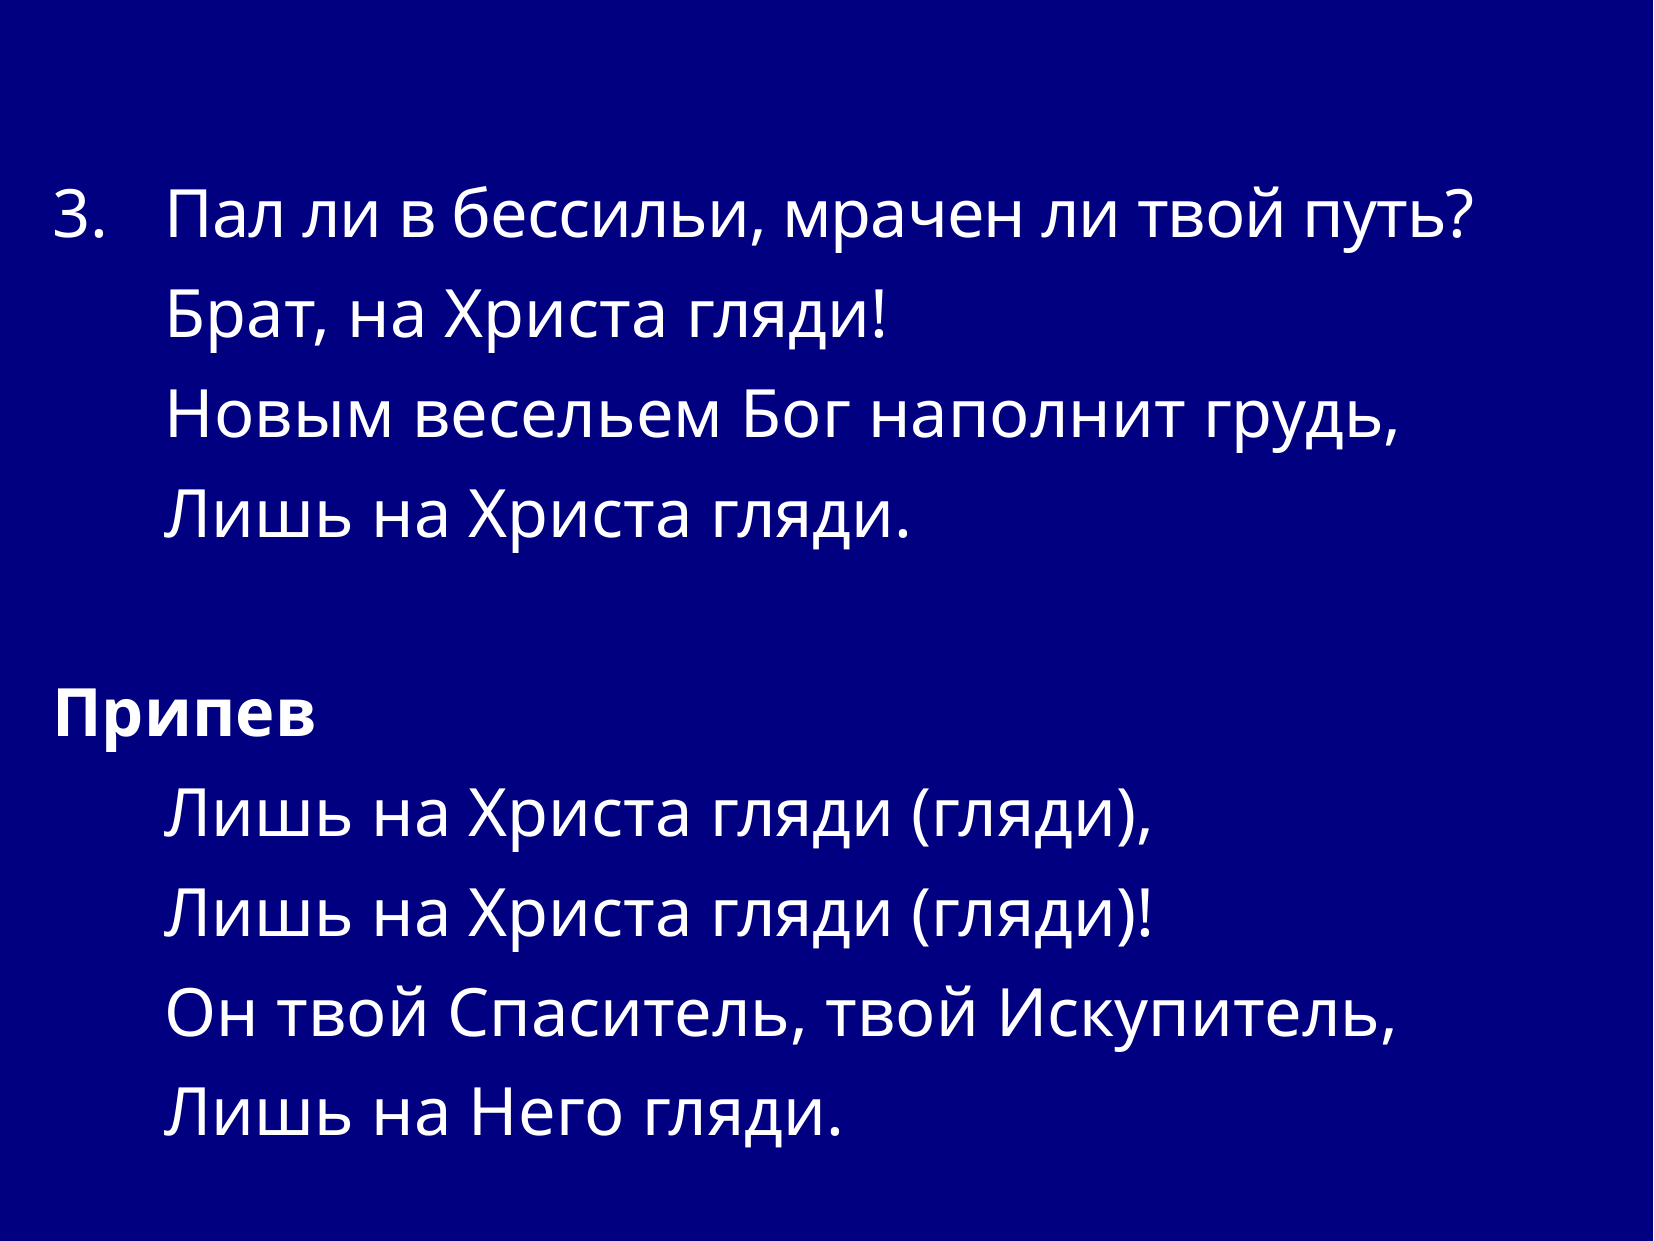

3.	Пал ли в бессильи, мрачен ли твой путь?
	Брат, на Христа гляди!
	Новым весельем Бог наполнит грудь,
	Лишь на Христа гляди.
Припев
	Лишь на Христа гляди (гляди),
	Лишь на Христа гляди (гляди)!
	Он твой Спаситель, твой Искупитель,
	Лишь на Него гляди.